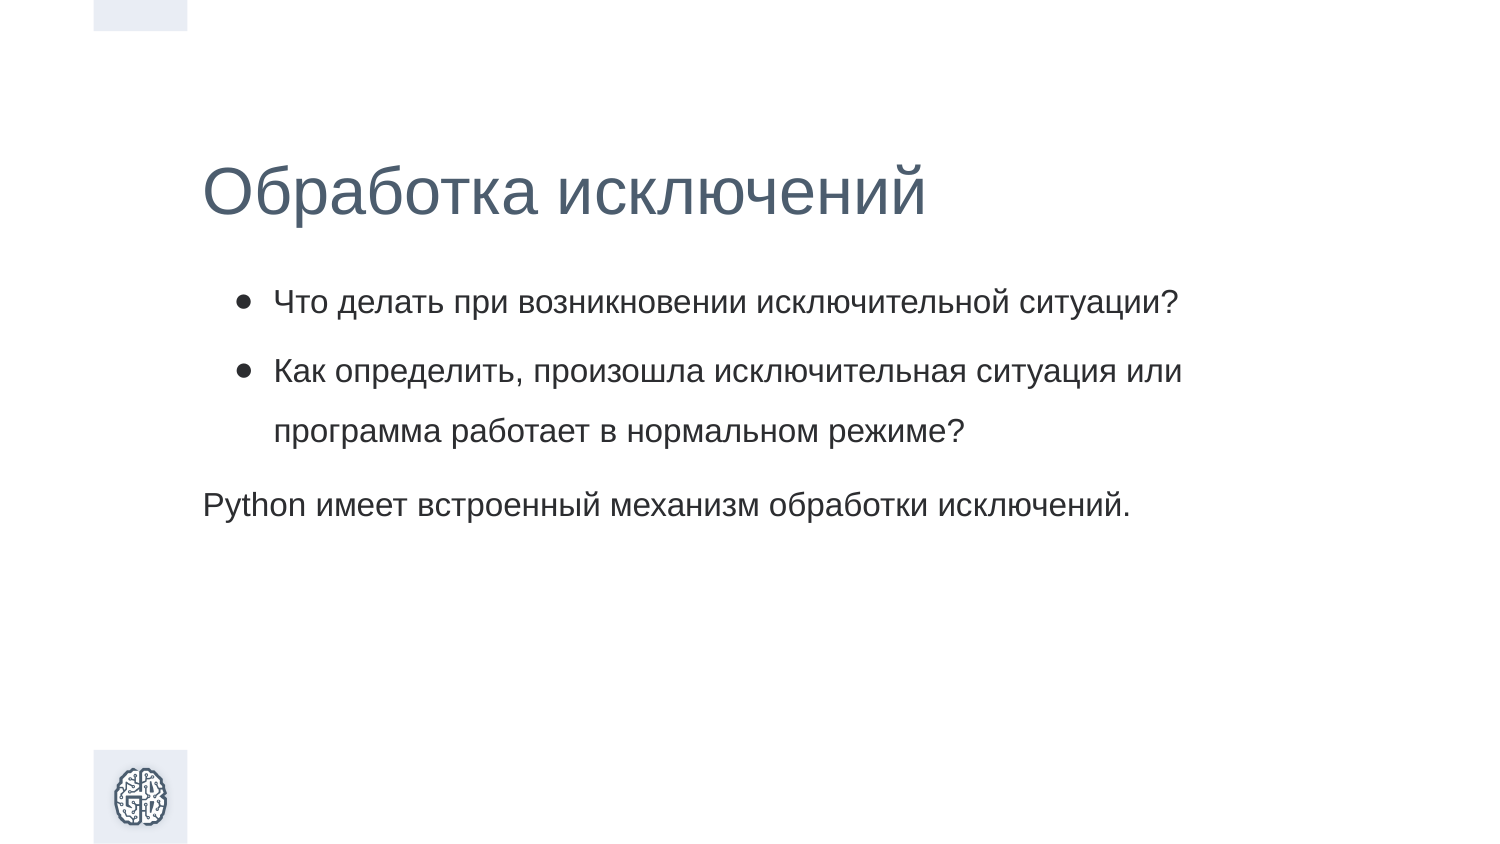

Обработка исключений
Что делать при возникновении исключительной ситуации?
Как определить, произошла исключительная ситуация или программа работает в нормальном режиме?
Python имеет встроенный механизм обработки исключений.